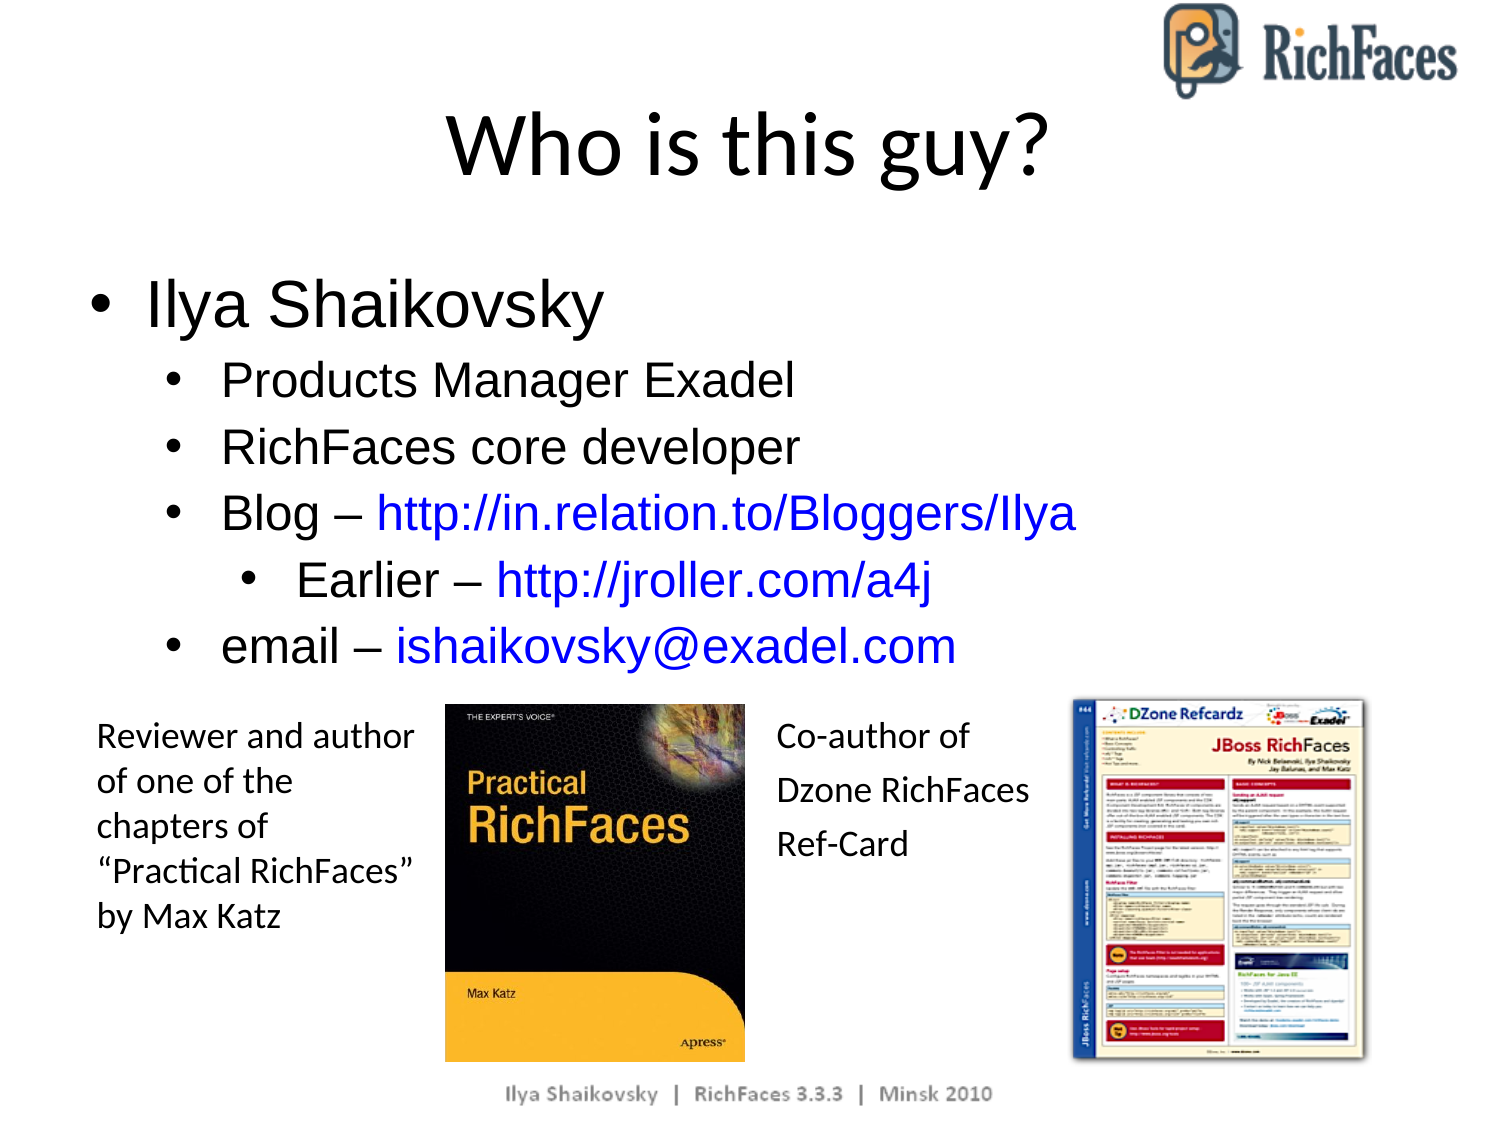

# Who is this guy?
Ilya Shaikovsky
Products Manager Exadel
RichFaces core developer
Blog – http://in.relation.to/Bloggers/Ilya
Earlier – http://jroller.com/a4j
email – ishaikovsky@exadel.com
Reviewer and author of one of the chapters of “Practical RichFaces” by Max Katz
Co-author of
Dzone RichFaces
Ref-Card